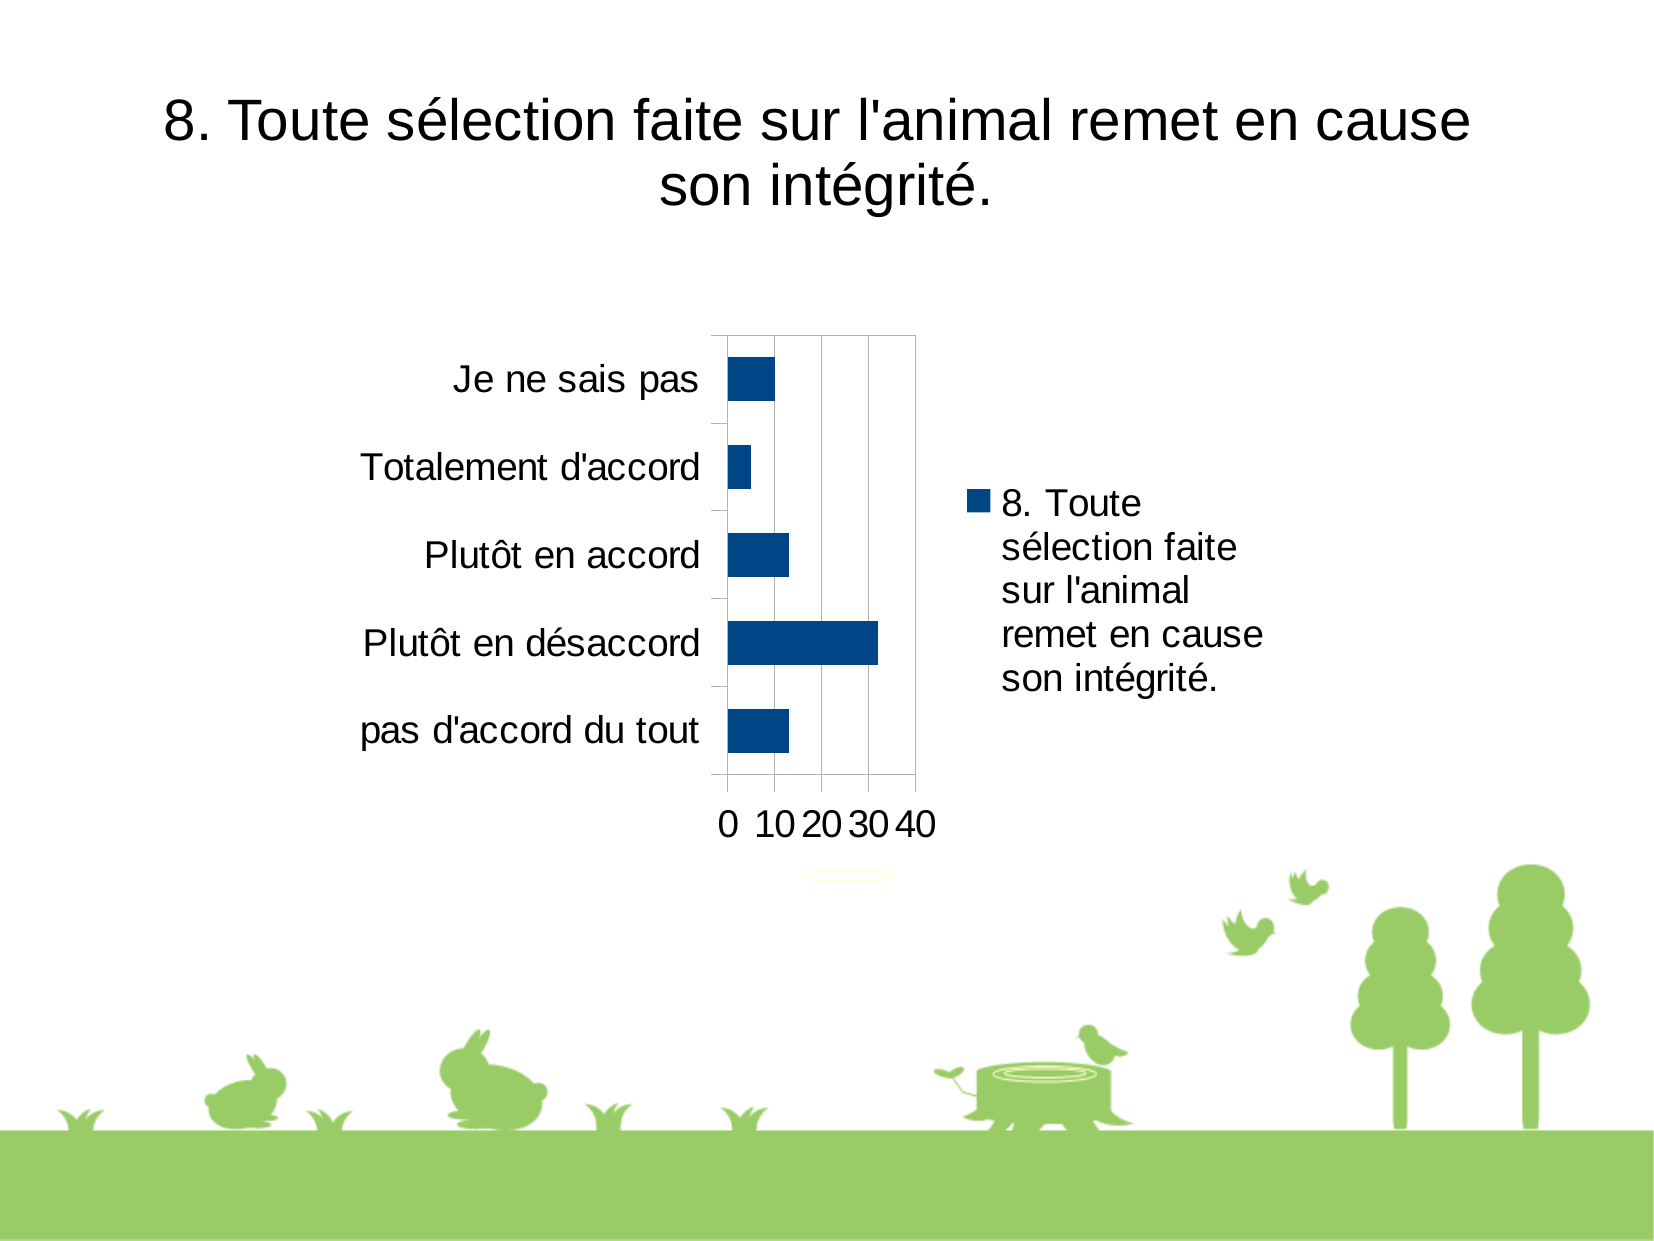

# 8. Toute sélection faite sur l'animal remet en cause son intégrité.
### Chart
| Category | 8. Toute sélection faite sur l'animal remet en cause son intégrité. |
|---|---|
| pas d'accord du tout | 13.0 |
| Plutôt en désaccord | 32.0 |
| Plutôt en accord | 13.0 |
| Totalement d'accord | 5.0 |
| Je ne sais pas | 10.0 |